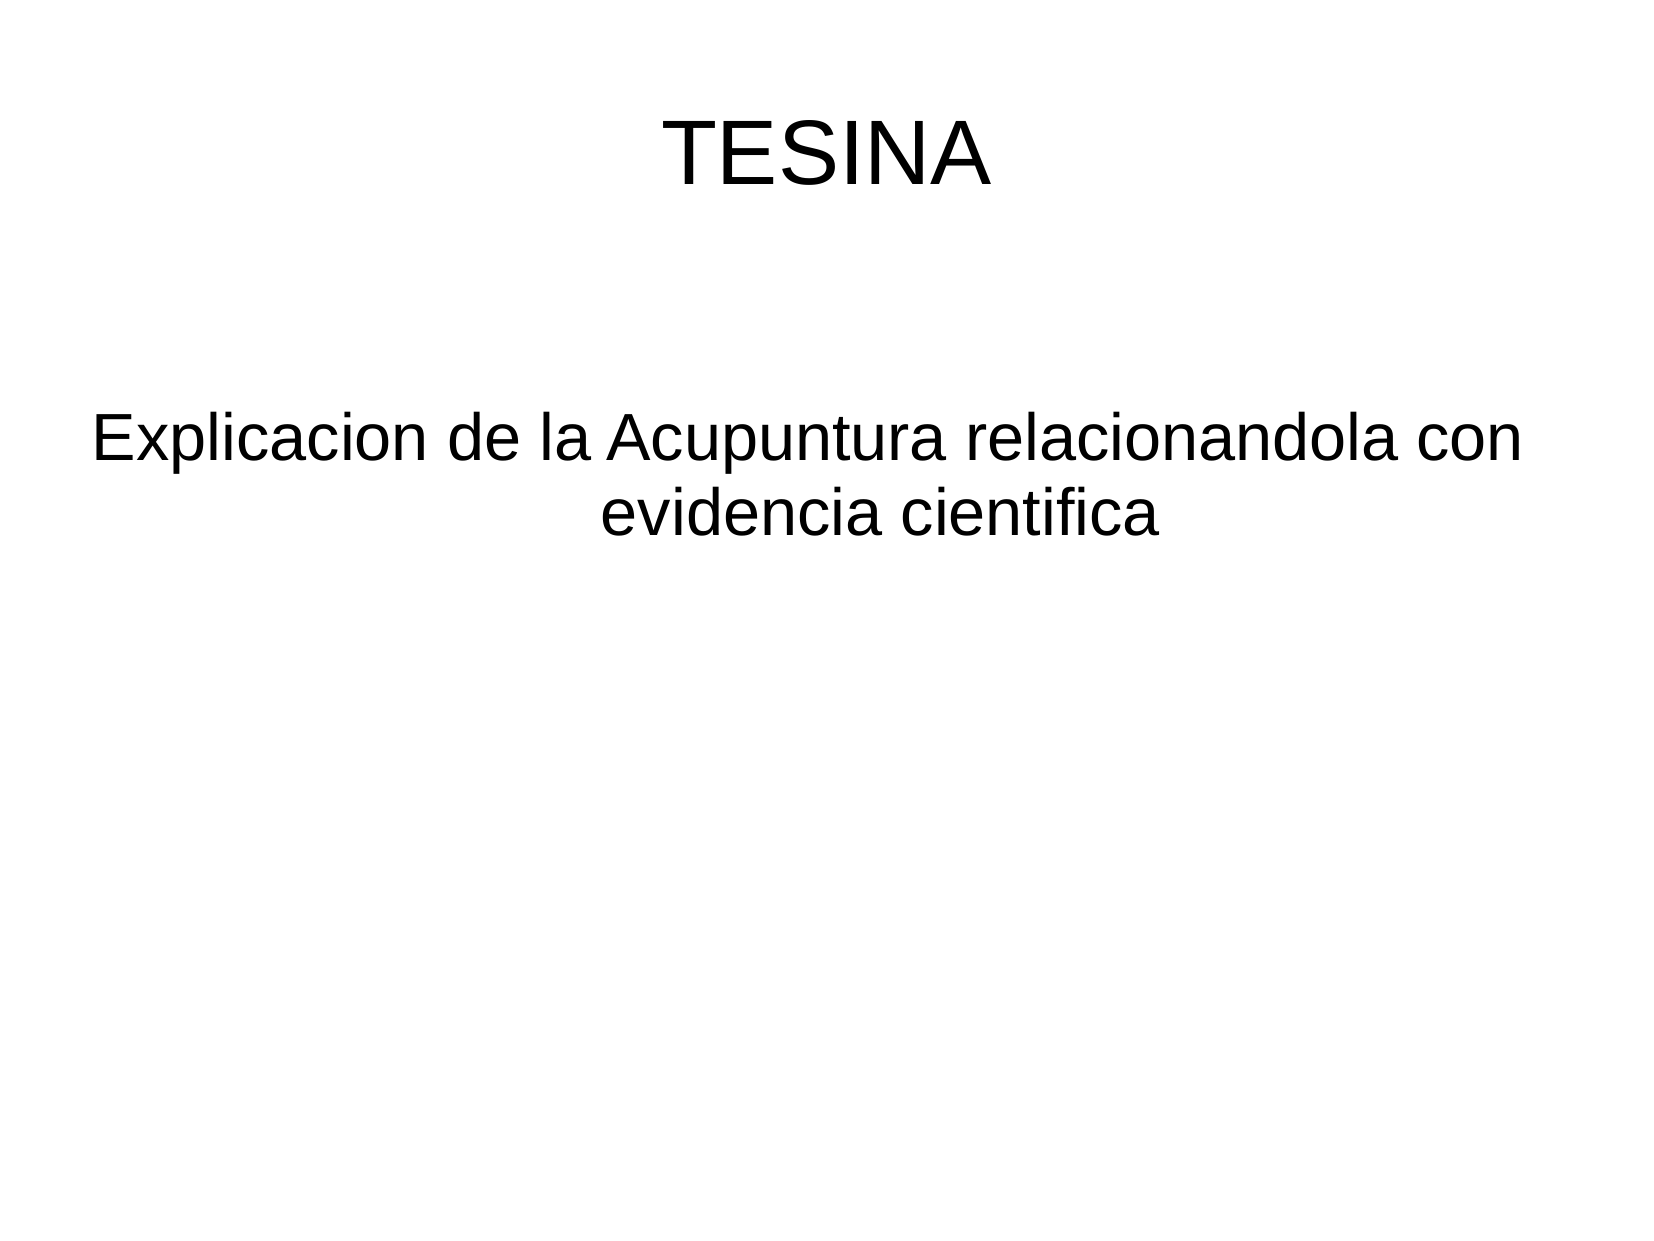

# TESINA
Explicacion de la Acupuntura relacionandola con evidencia cientifica